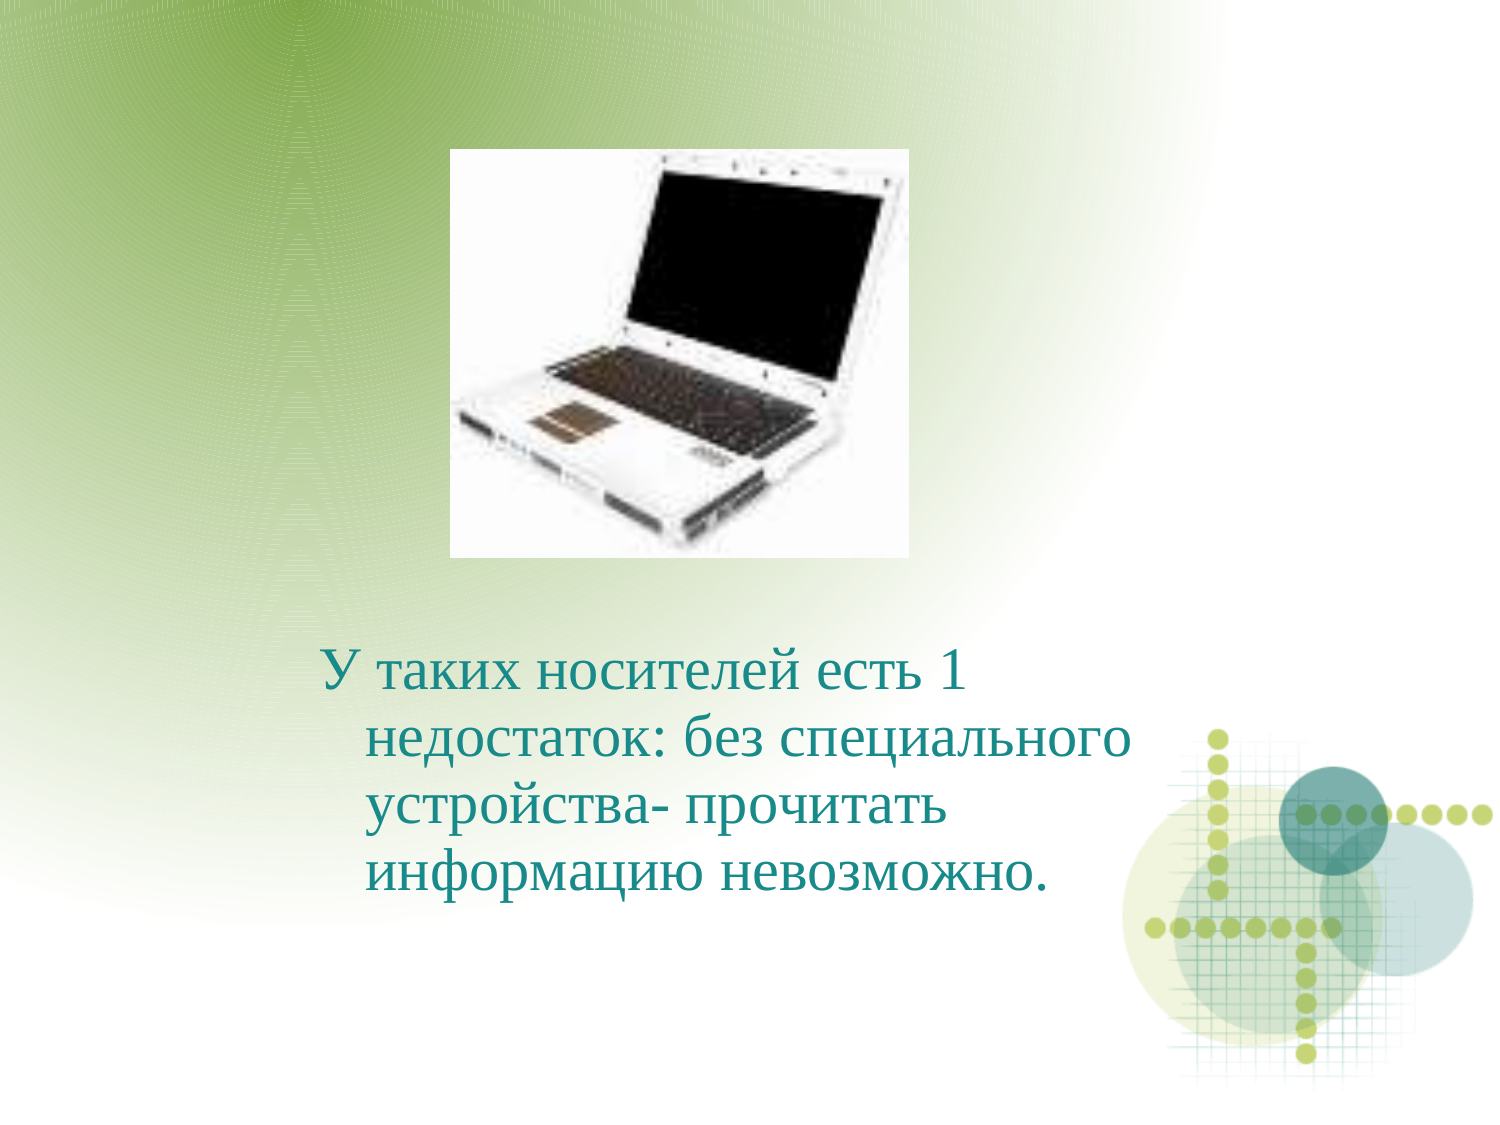

#
У таких носителей есть 1 недостаток: без специального устройства- прочитать информацию невозможно.